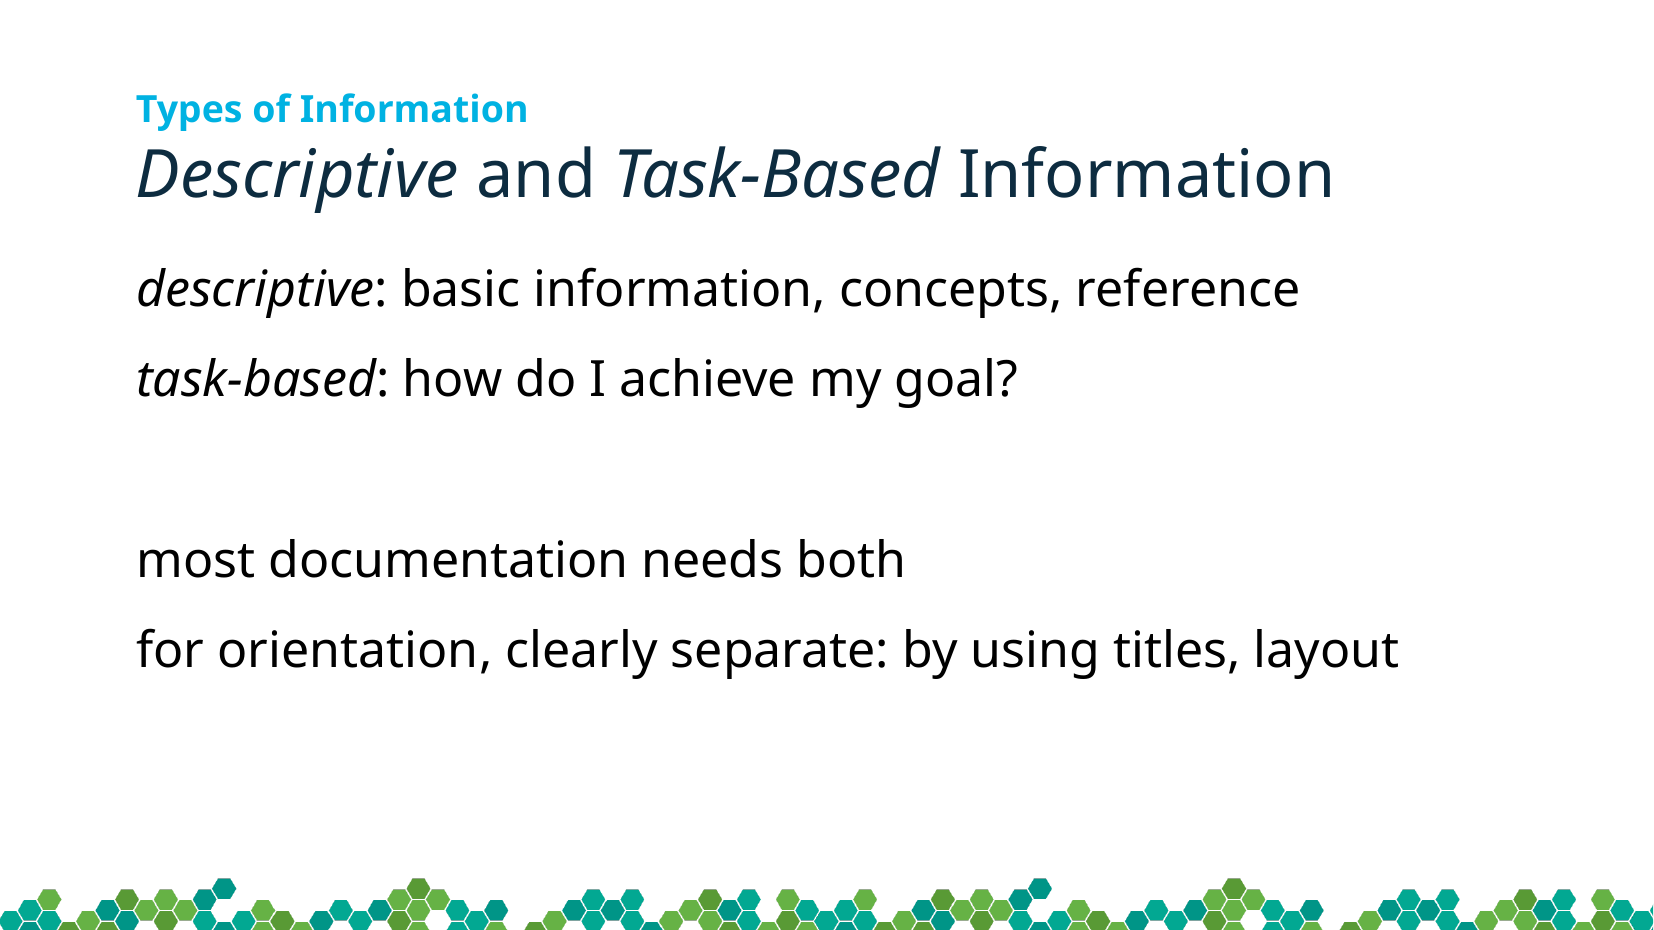

Types of Information
Descriptive and Task-Based Information
# descriptive: basic information, concepts, reference
task-based: how do I achieve my goal?
most documentation needs both
for orientation, clearly separate: by using titles, layout